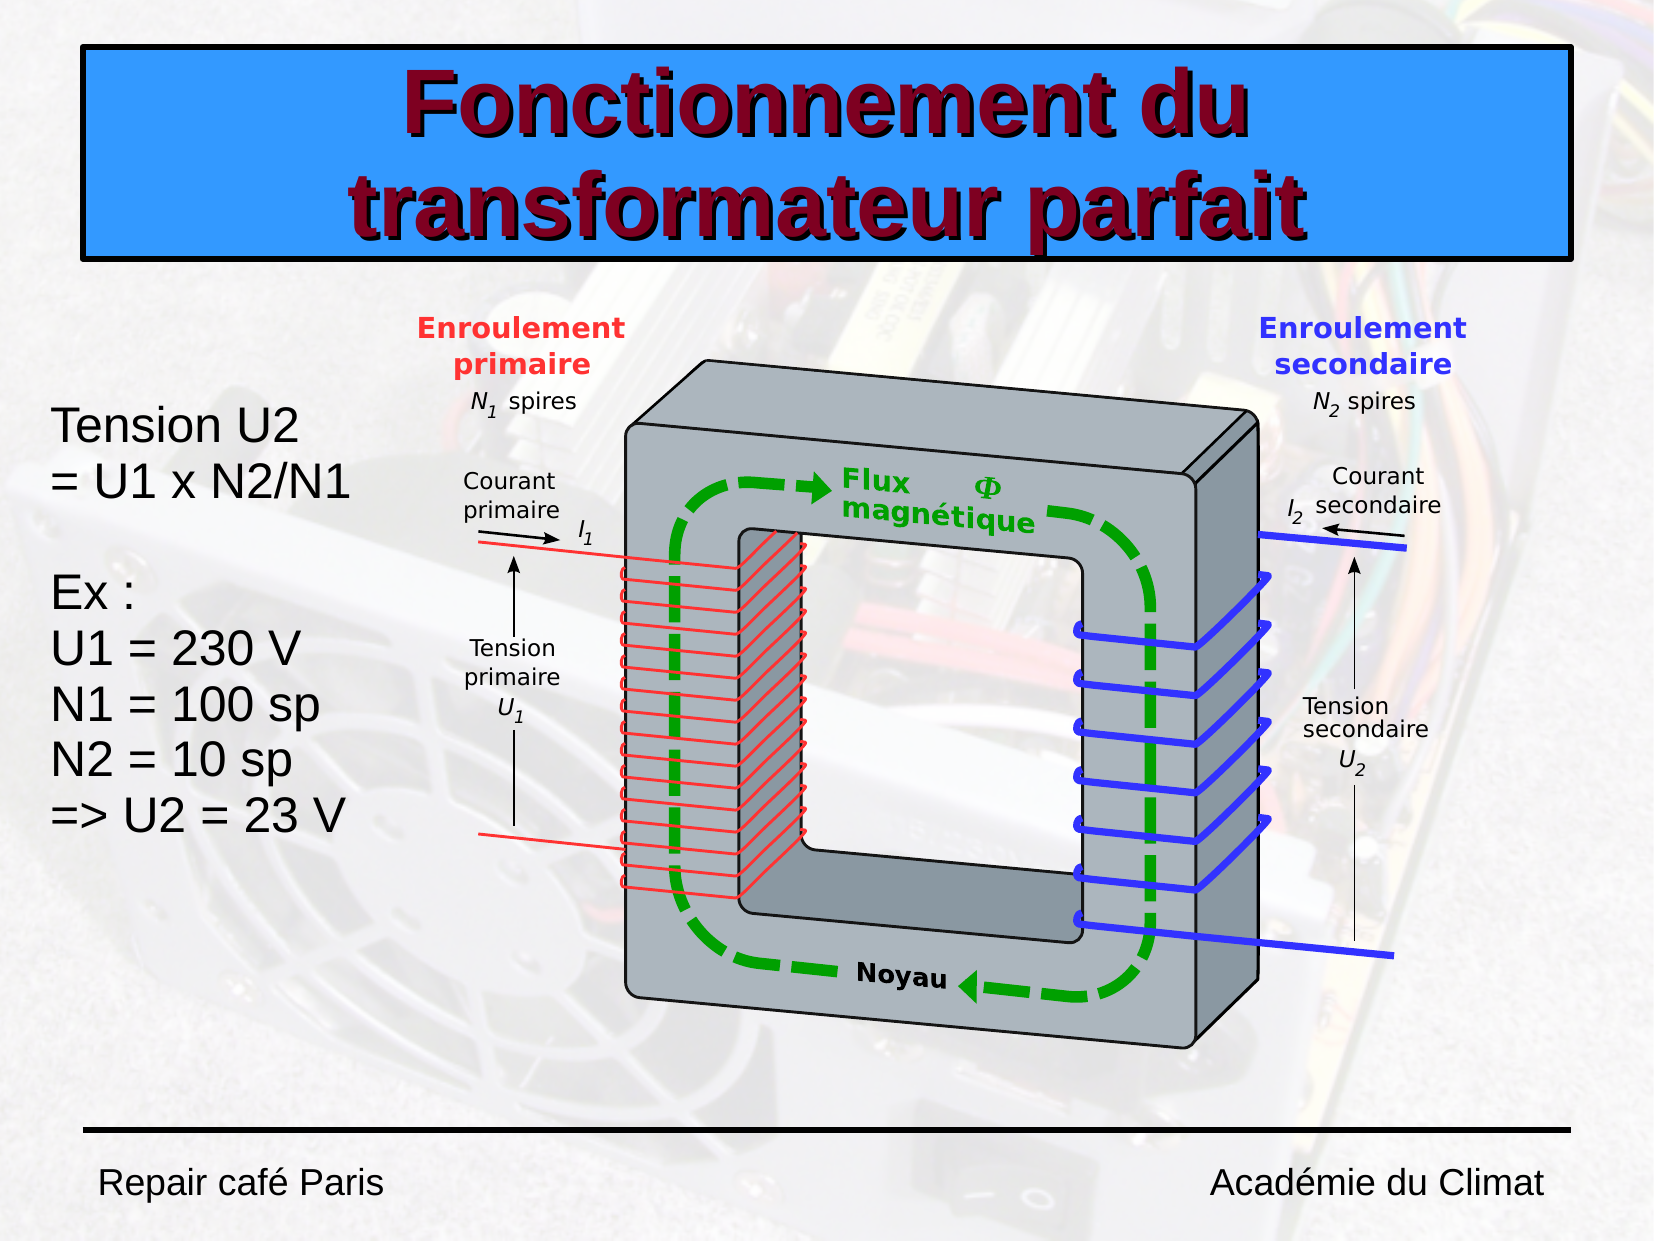

# Fonctionnement du transformateur parfait
Tension U2
= U1 x N2/N1
Ex :
U1 = 230 V N1 = 100 sp
N2 = 10 sp
=> U2 = 23 V
Repair café Paris	Académie du Climat